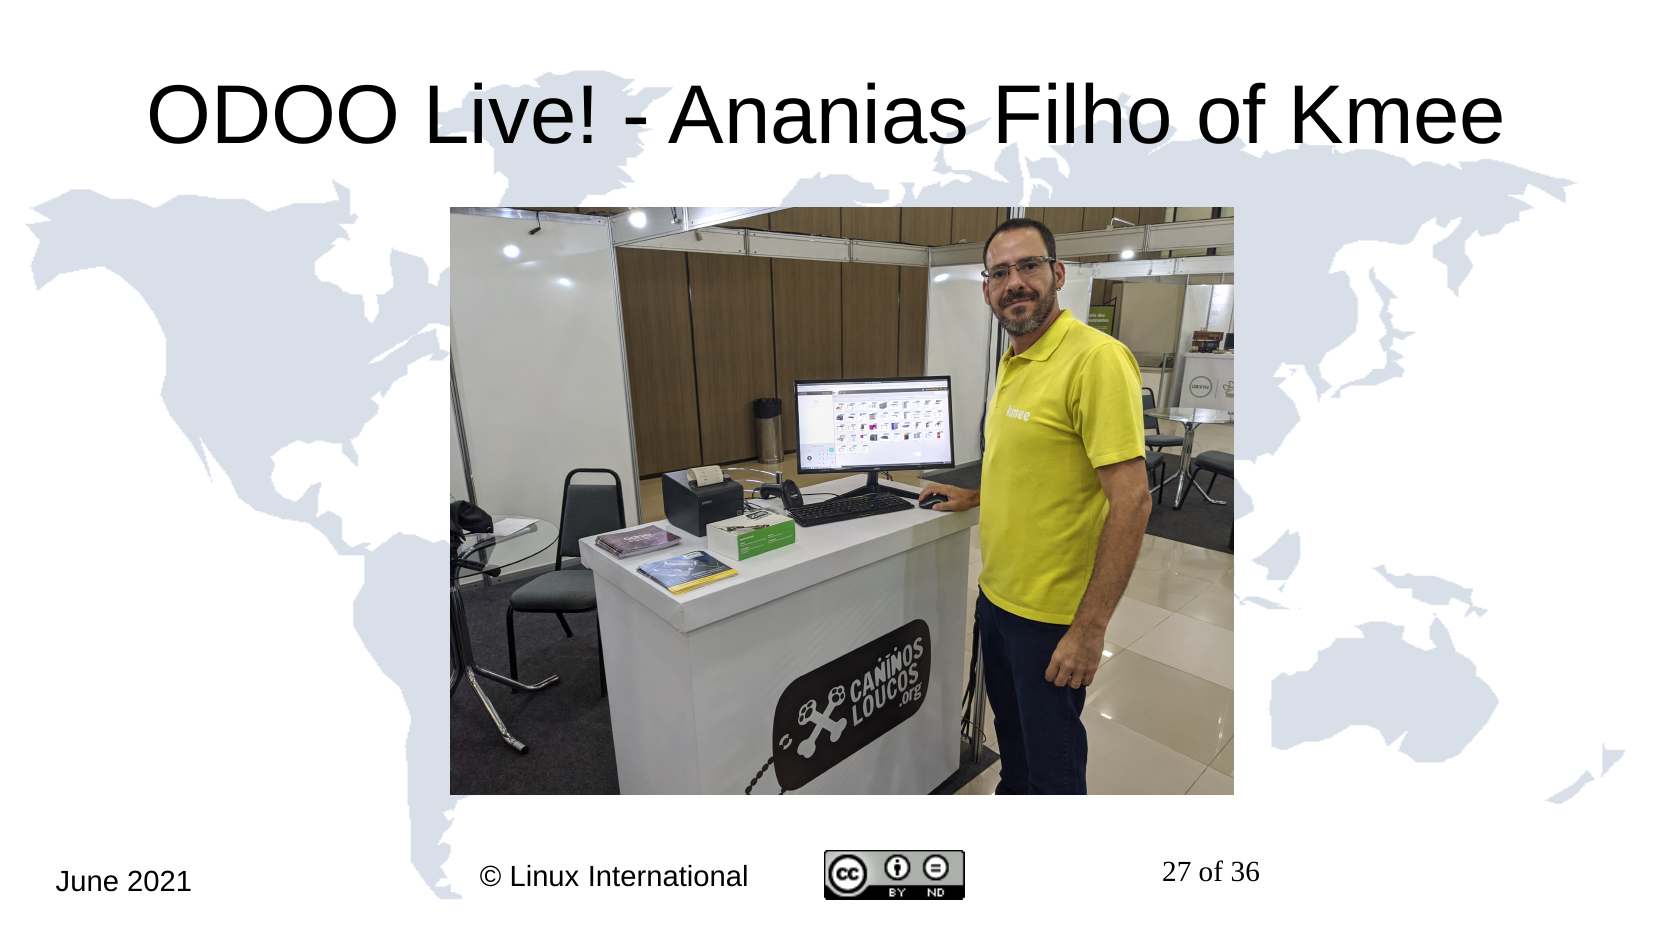

# ODOO Live! - Ananias Filho of Kmee
27